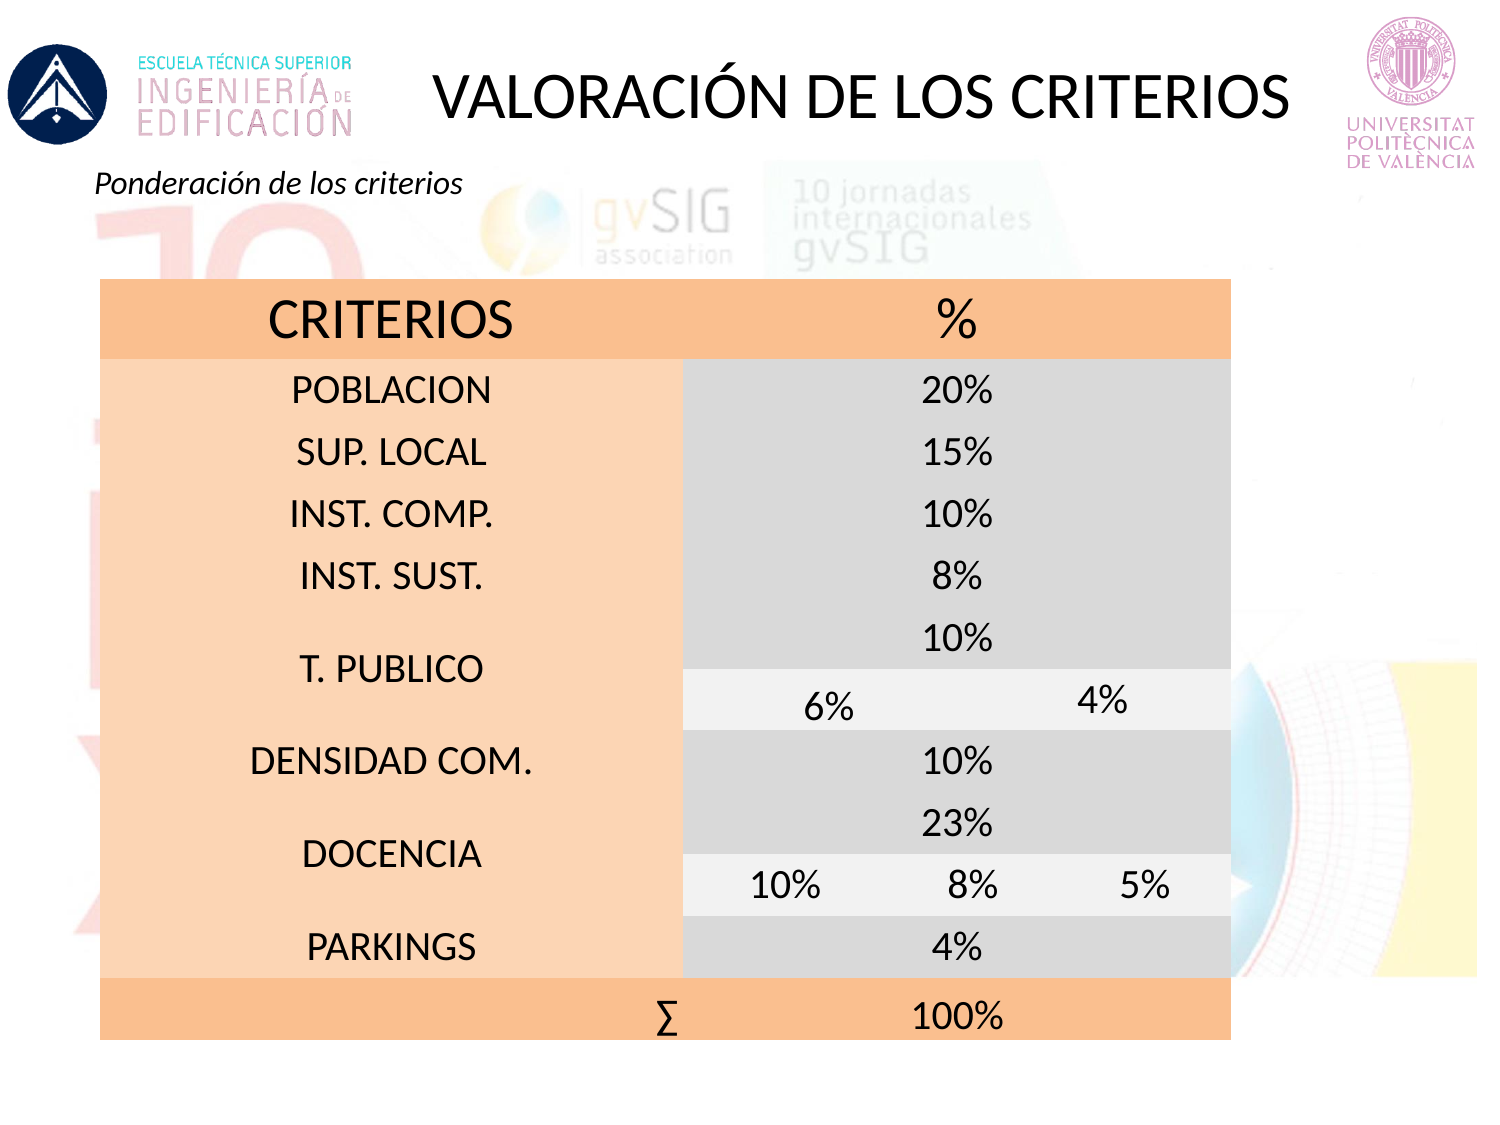

VALORACIÓN DE LOS CRITERIOS
#
Ponderación de los criterios
| CRITERIOS | % | | | |
| --- | --- | --- | --- | --- |
| POBLACION | 20% | | | |
| SUP. LOCAL | 15% | | | |
| INST. COMP. | 10% | | | |
| INST. SUST. | 8% | | | |
| T. PUBLICO | 10% | | | |
| | 6% | | 4% | |
| DENSIDAD COM. | 10% | | | |
| DOCENCIA | 23% | | | |
| | 10% | 8% | | 5% |
| PARKINGS | 4% | | | |
| ∑ | 100% | | | |